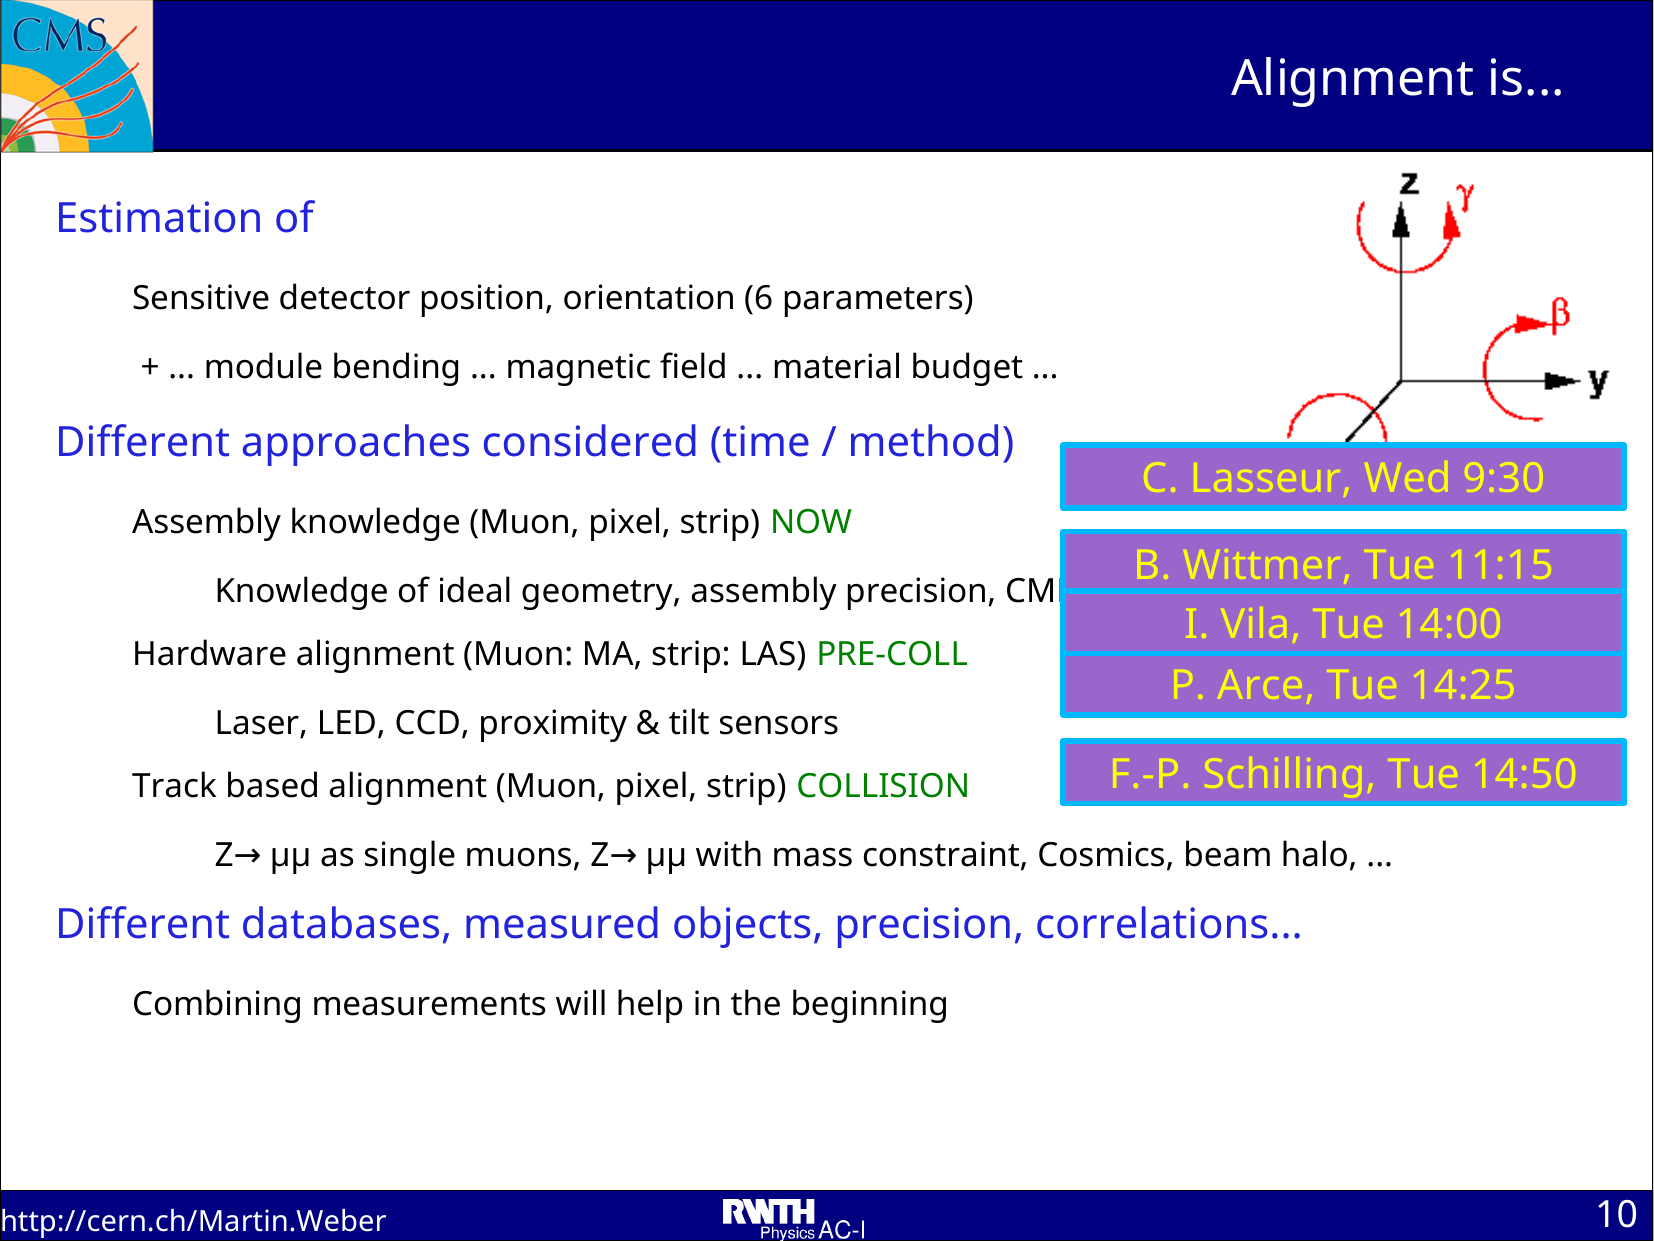

# Alignment is...
Estimation of
Sensitive detector position, orientation (6 parameters)
 + ... module bending ... magnetic field ... material budget ...
Different approaches considered (time / method)
Assembly knowledge (Muon, pixel, strip) NOW
Knowledge of ideal geometry, assembly precision, CMM + photogrammetry
Hardware alignment (Muon: MA, strip: LAS) PRE-COLL
Laser, LED, CCD, proximity & tilt sensors
Track based alignment (Muon, pixel, strip) COLLISION
Z→ µµ as single muons, Z→ µµ with mass constraint, Cosmics, beam halo, ...
Different databases, measured objects, precision, correlations...
Combining measurements will help in the beginning
C. Lasseur, Wed 9:30
B. Wittmer, Tue 11:15
I. Vila, Tue 14:00
P. Arce, Tue 14:25
F.-P. Schilling, Tue 14:50